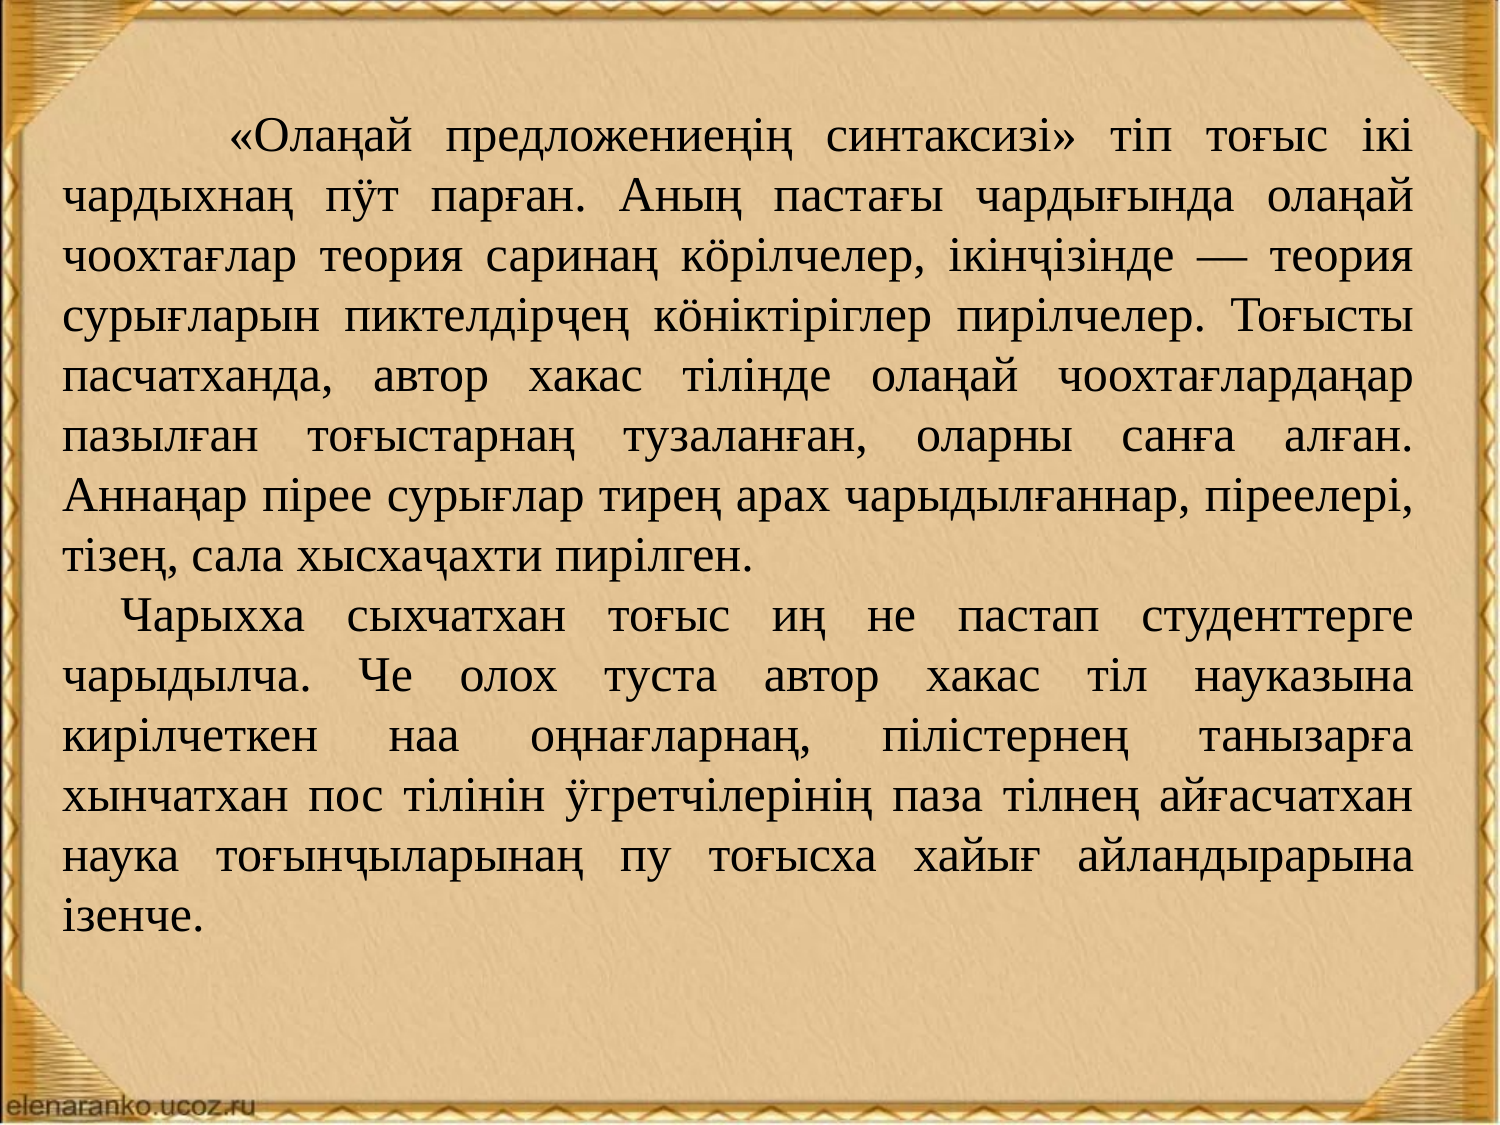

«Олаңай предложениеңің синтаксизі» тіп тоғыс ікі чардыхнаң пӱт парған. Аның пастағы чардығында олаңай чоохтағлар теория саринаң кӧрілчелер, ікінҷізінде — теория сурығларын пиктелдірҷең кӧніктіріглер пирілчелер. Тоғысты пасчатханда, автор хакас тілінде олаңай чоохтағлардаңар пазылған тоғыстарнаң тузаланған, оларны санға алған. Аннаңар пірее сурығлар тирең арах чарыдылғаннар, піреелері, тізең, сала хысхаҷахти пирілген.
Чарыхха сыхчатхан тоғыс иң не пастап студенттерге чарыдылча. Че олох туста автор хакас тіл науказына кирілчеткен наа оңнағларнаң, пілістернең танызарға хынчатхан пос тілінін ӱгретчілерінің паза тілнең айғасчатхан наука тоғынҷыларынаң пу тоғысха хайығ айландырарына ізенче.